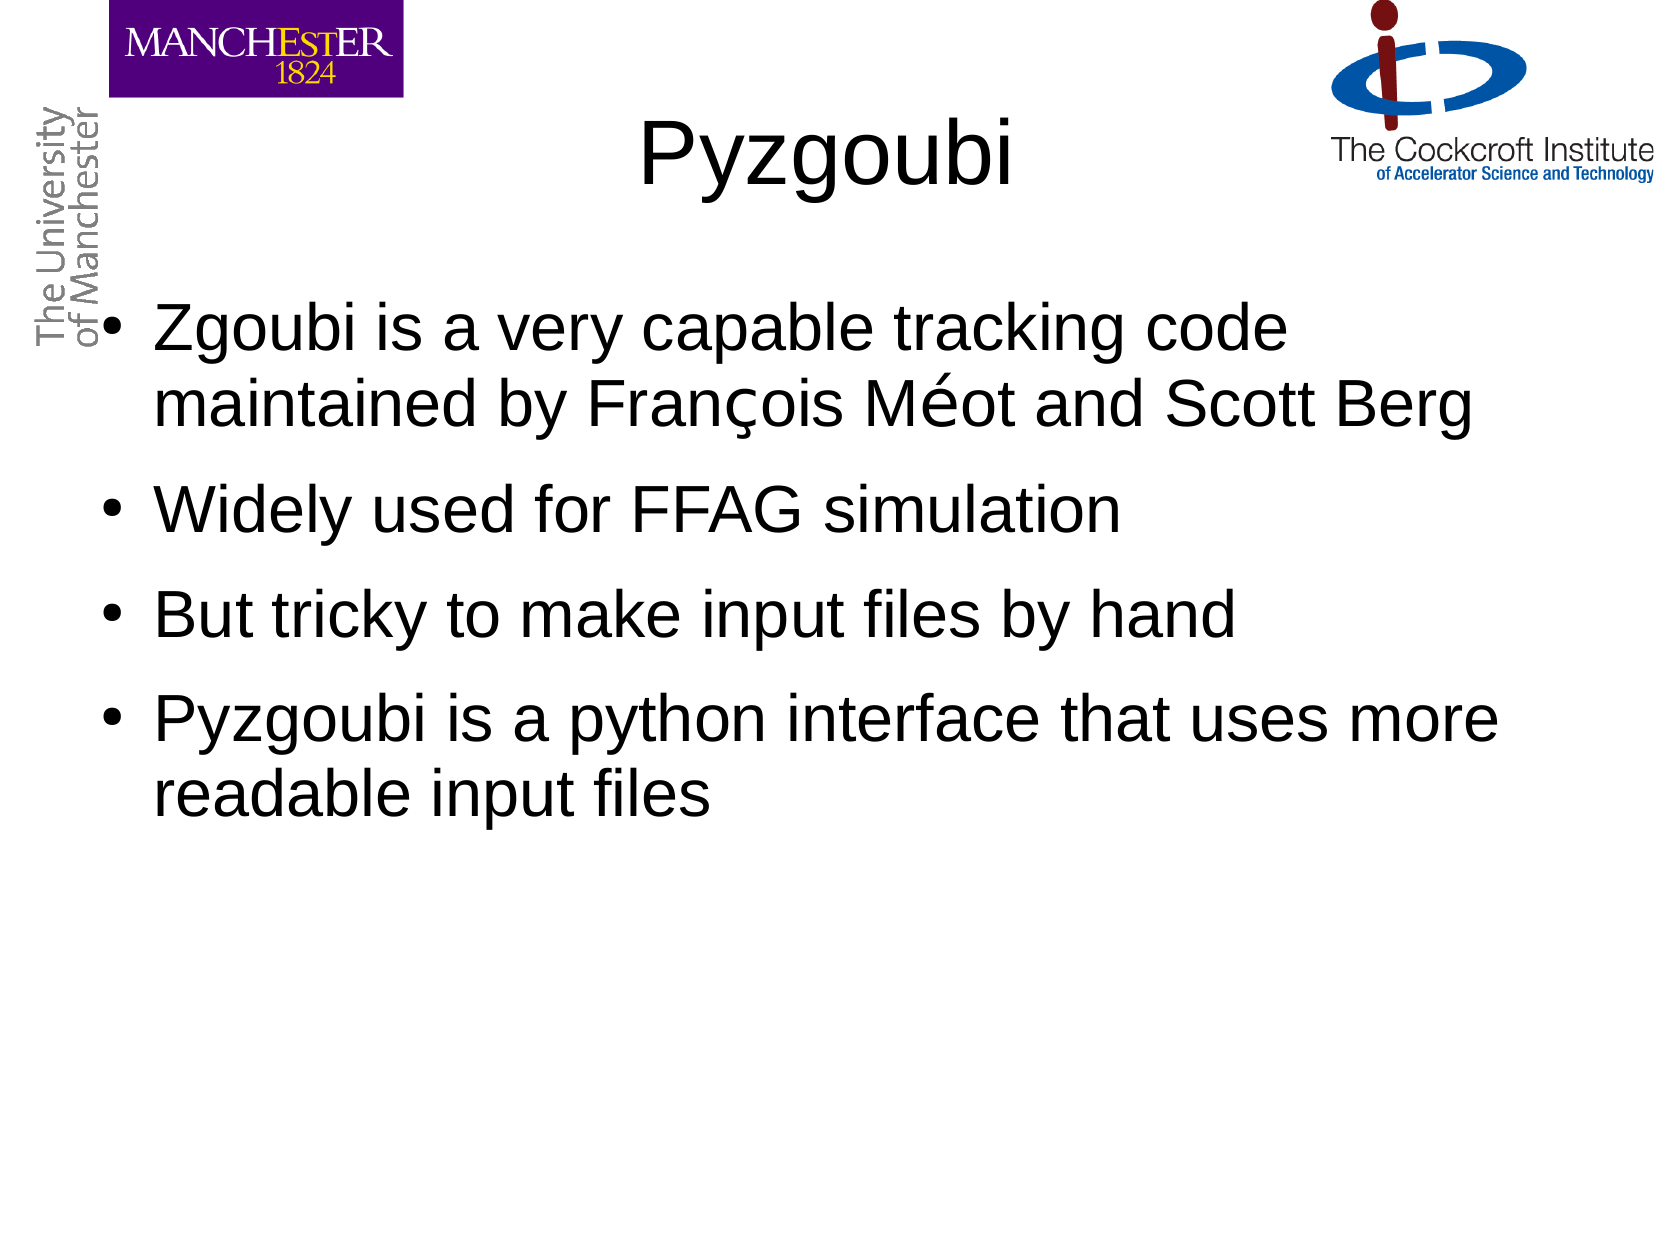

# Pyzgoubi
Zgoubi is a very capable tracking code maintained by François Méot and Scott Berg
Widely used for FFAG simulation
But tricky to make input files by hand
Pyzgoubi is a python interface that uses more readable input files